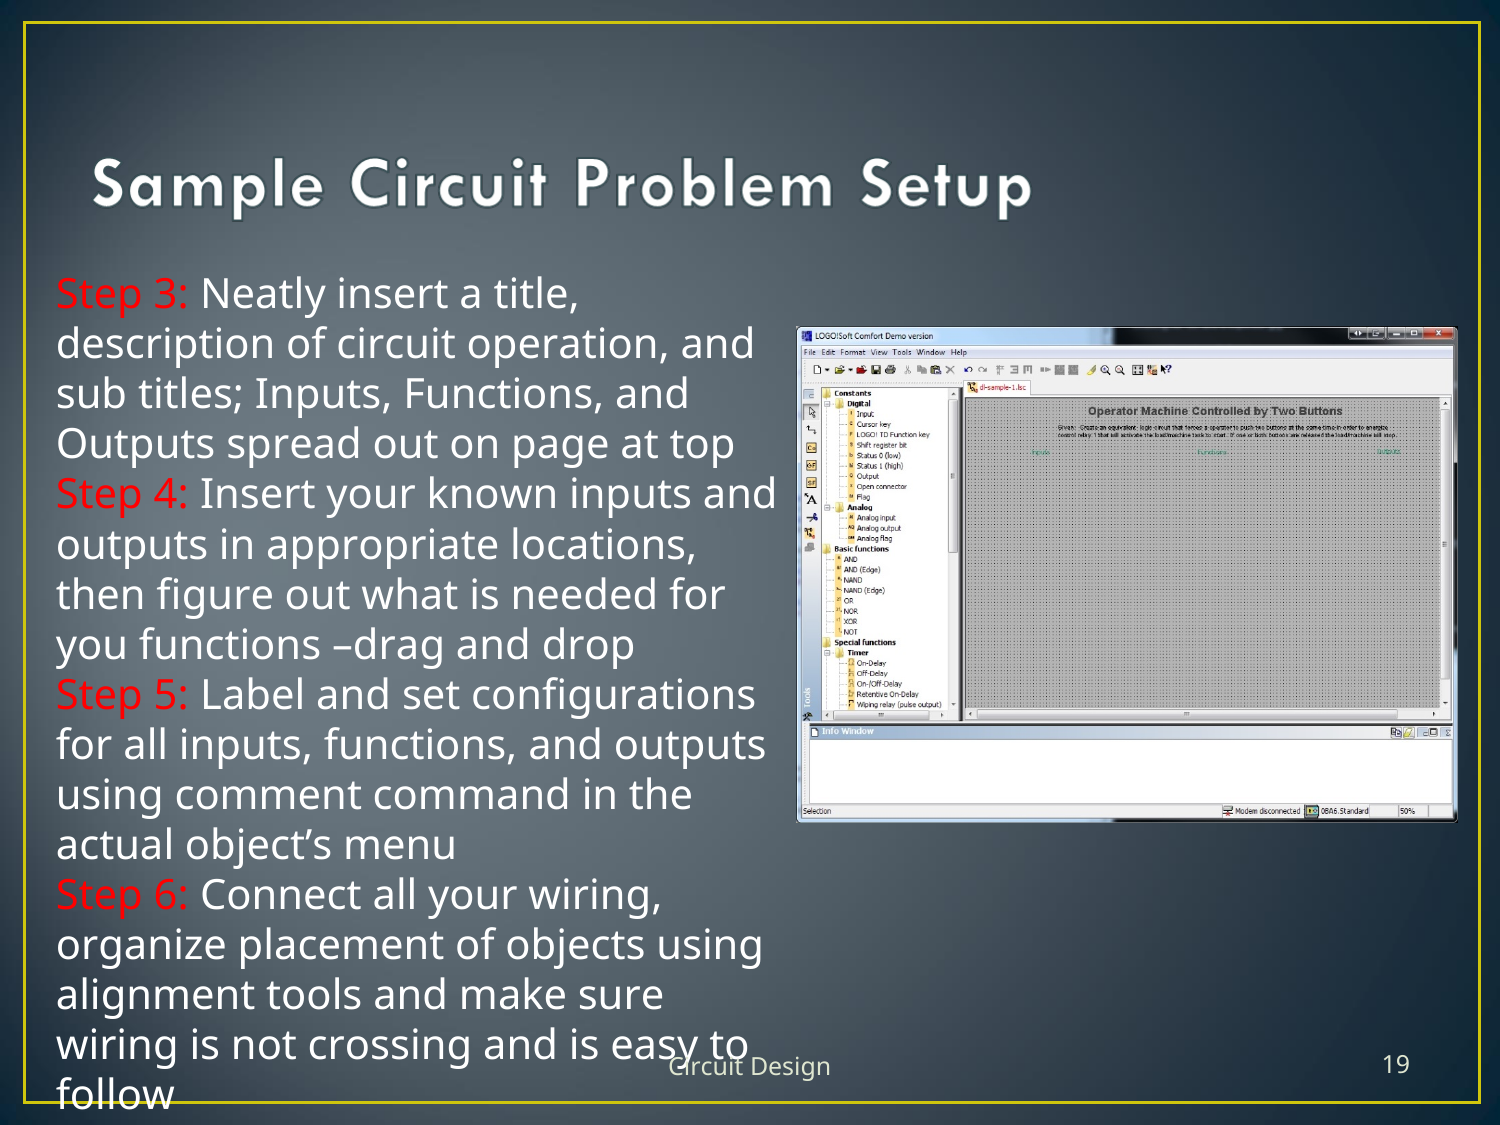

Step 3: Neatly insert a title, description of circuit operation, and sub titles; Inputs, Functions, and Outputs spread out on page at top
Step 4: Insert your known inputs and outputs in appropriate locations, then figure out what is needed for you functions –drag and drop
Step 5: Label and set configurations for all inputs, functions, and outputs using comment command in the actual object’s menu
Step 6: Connect all your wiring, organize placement of objects using alignment tools and make sure wiring is not crossing and is easy to follow
Circuit Design